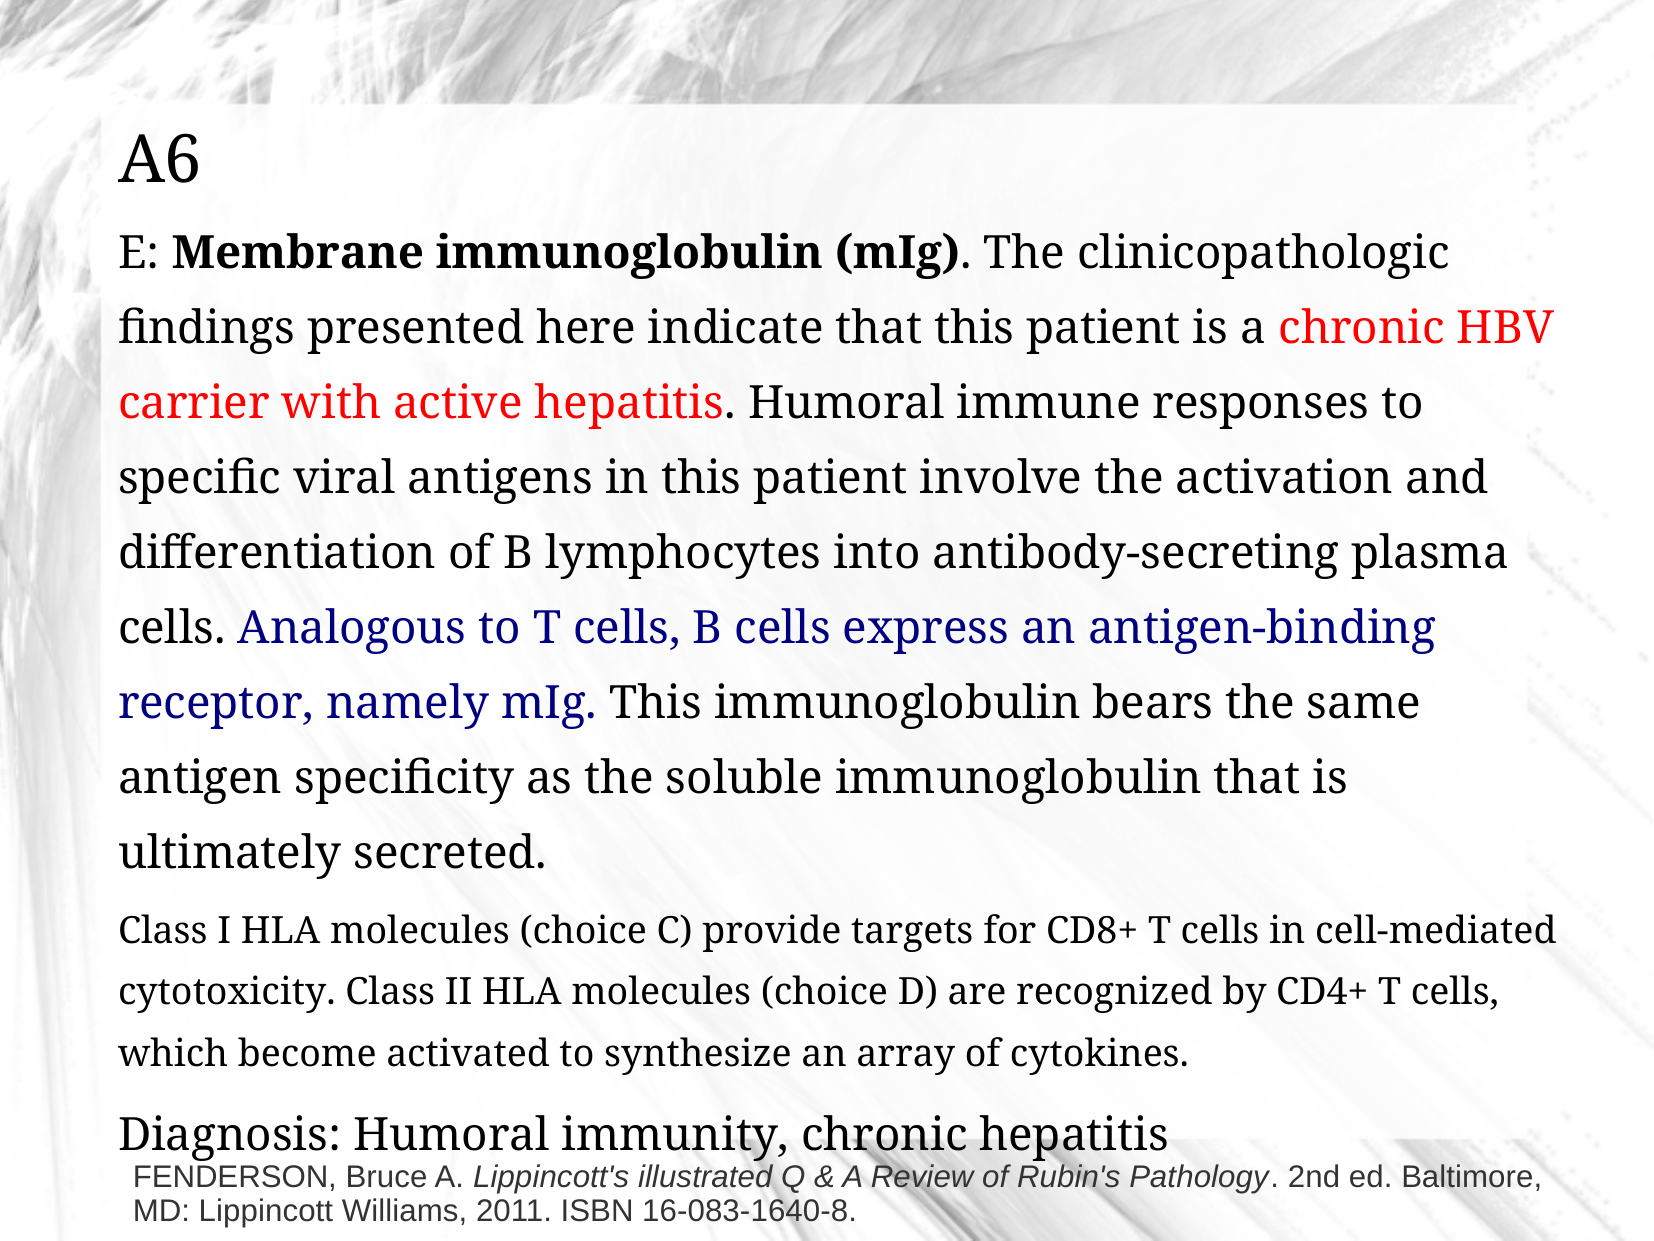

# A6
E: Membrane immunoglobulin (mIg). The clinicopathologic findings presented here indicate that this patient is a chronic HBV carrier with active hepatitis. Humoral immune responses to specific viral antigens in this patient involve the activation and differentiation of B lymphocytes into antibody-secreting plasma cells. Analogous to T cells, B cells express an antigen-binding receptor, namely mIg. This immunoglobulin bears the same antigen specificity as the soluble immunoglobulin that is ultimately secreted.
Class I HLA molecules (choice C) provide targets for CD8+ T cells in cell-mediated cytotoxicity. Class II HLA molecules (choice D) are recognized by CD4+ T cells, which become activated to synthesize an array of cytokines.
Diagnosis: Humoral immunity, chronic hepatitis
FENDERSON, Bruce A. Lippincott's illustrated Q & A Review of Rubin's Pathology. 2nd ed. Baltimore, MD: Lippincott Williams, 2011. ISBN 16-083-1640-8.